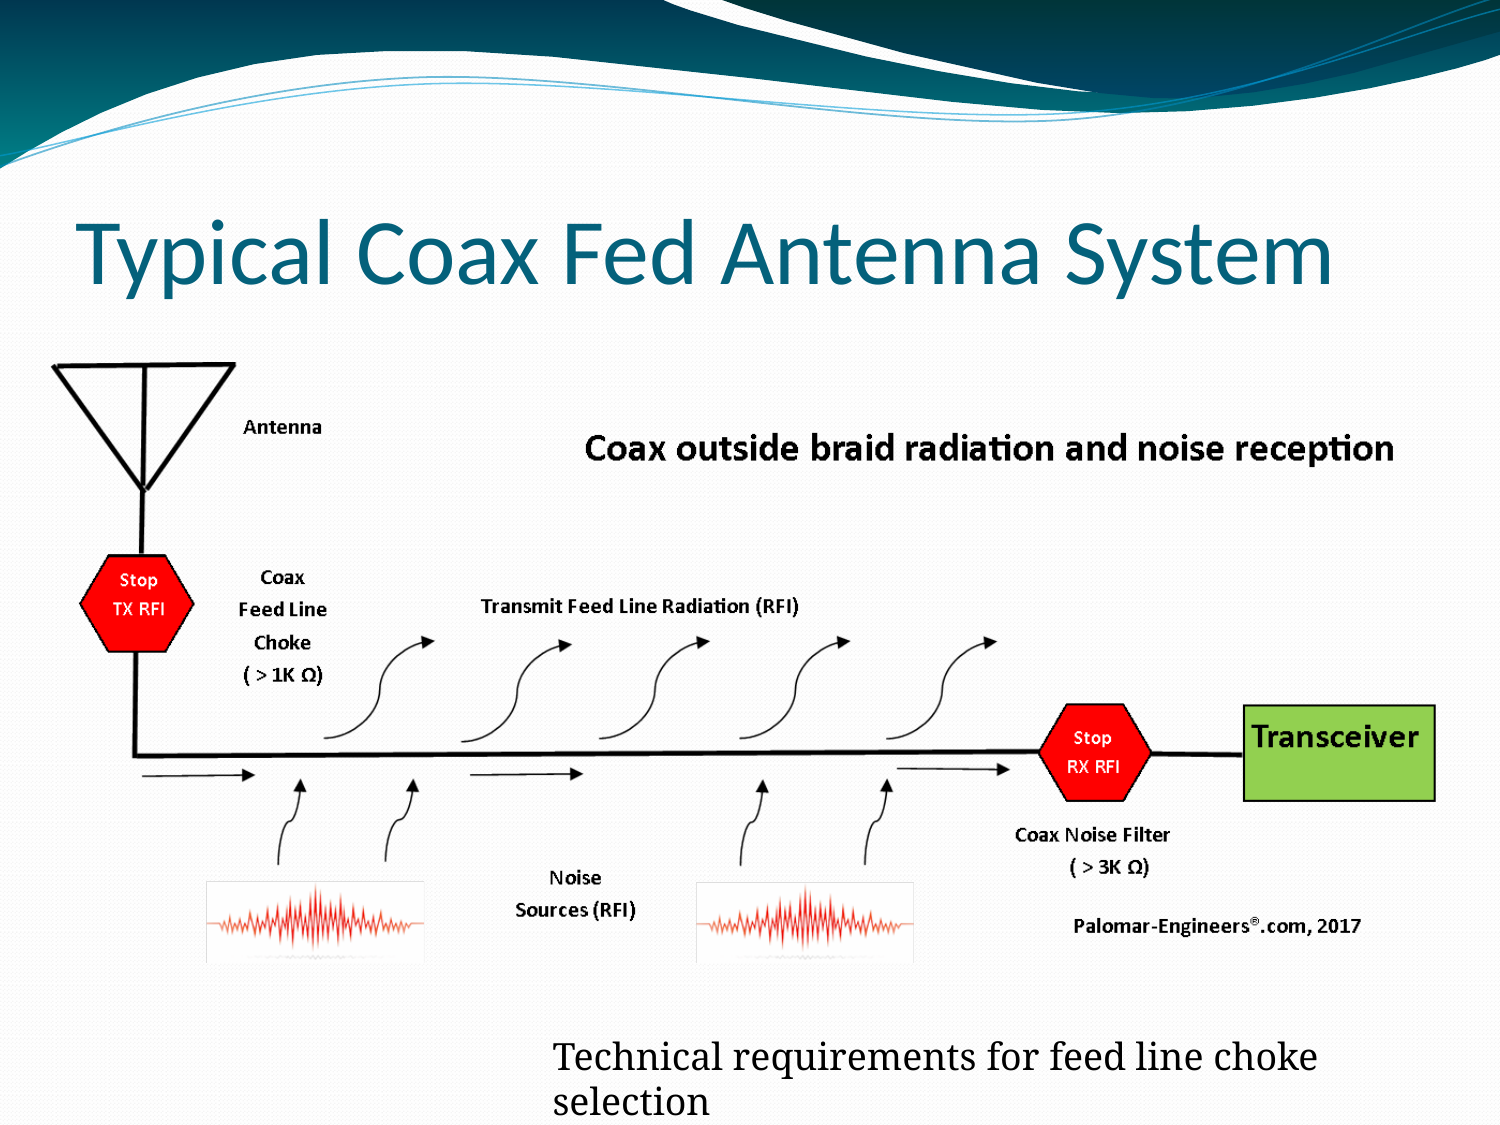

# Typical Coax Fed Antenna System
Technical requirements for feed line choke selection